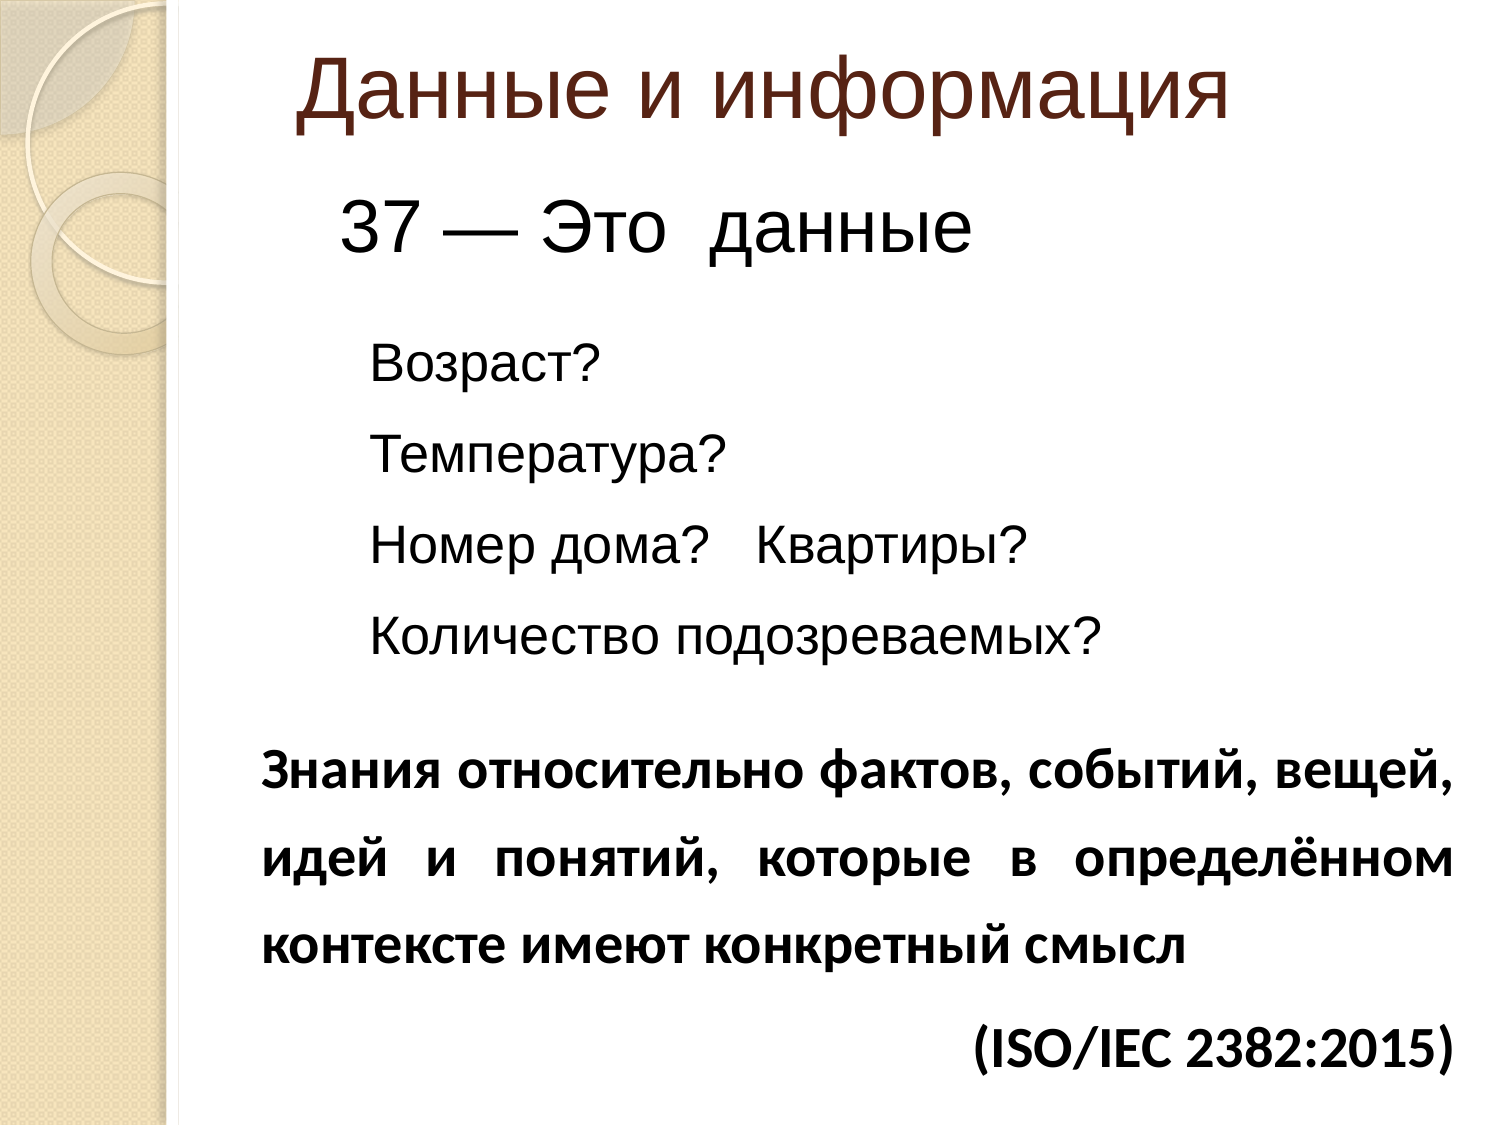

Данные и информация
37 — Это данные
Возраст?
Температура?
Номер дома? Квартиры?
Количество подозреваемых?
Знания относительно фактов, событий, вещей, идей и понятий, которые в определённом контексте имеют конкретный смысл
 (ISO/IEC 2382:2015)